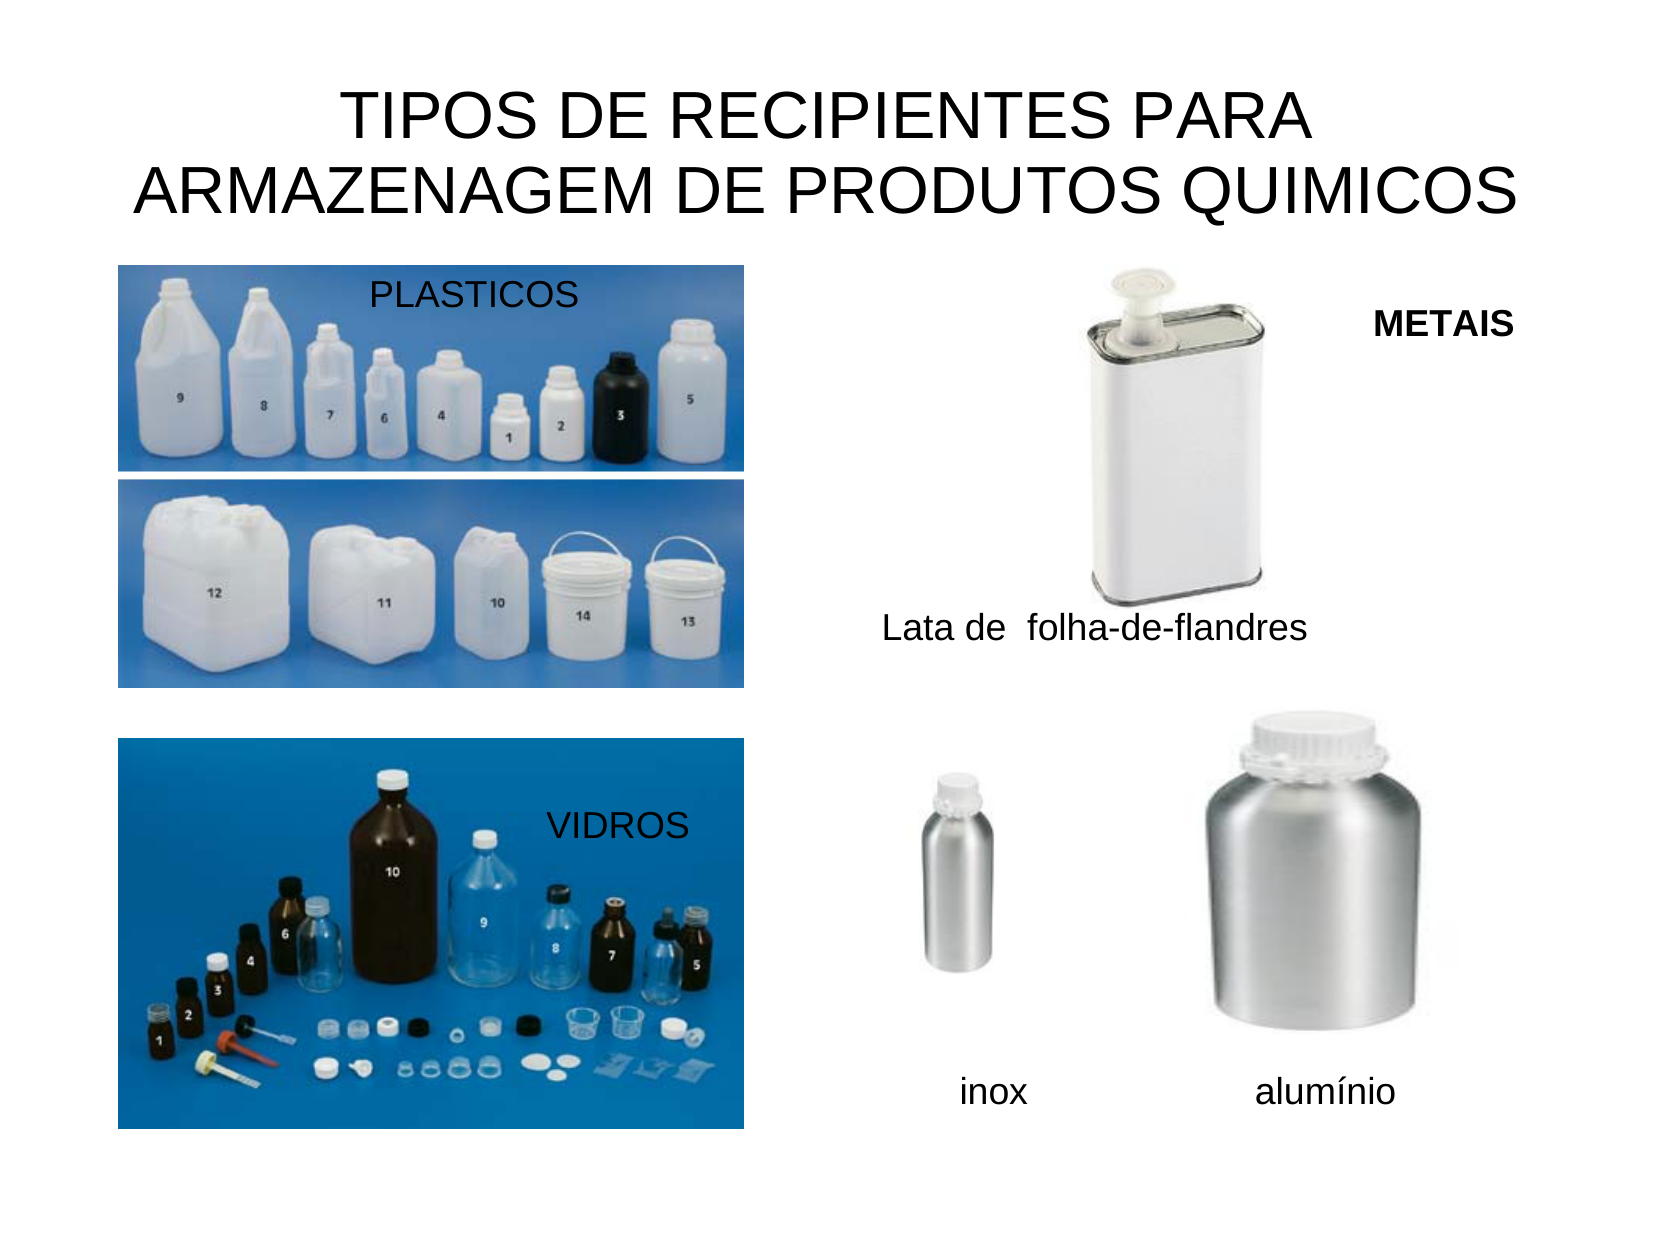

# TIPOS DE RECIPIENTES PARA ARMAZENAGEM DE PRODUTOS QUIMICOS
PLASTICOS
METAIS
 Lata de folha-de-flandres
VIDROS
Inox
inox
alumínio